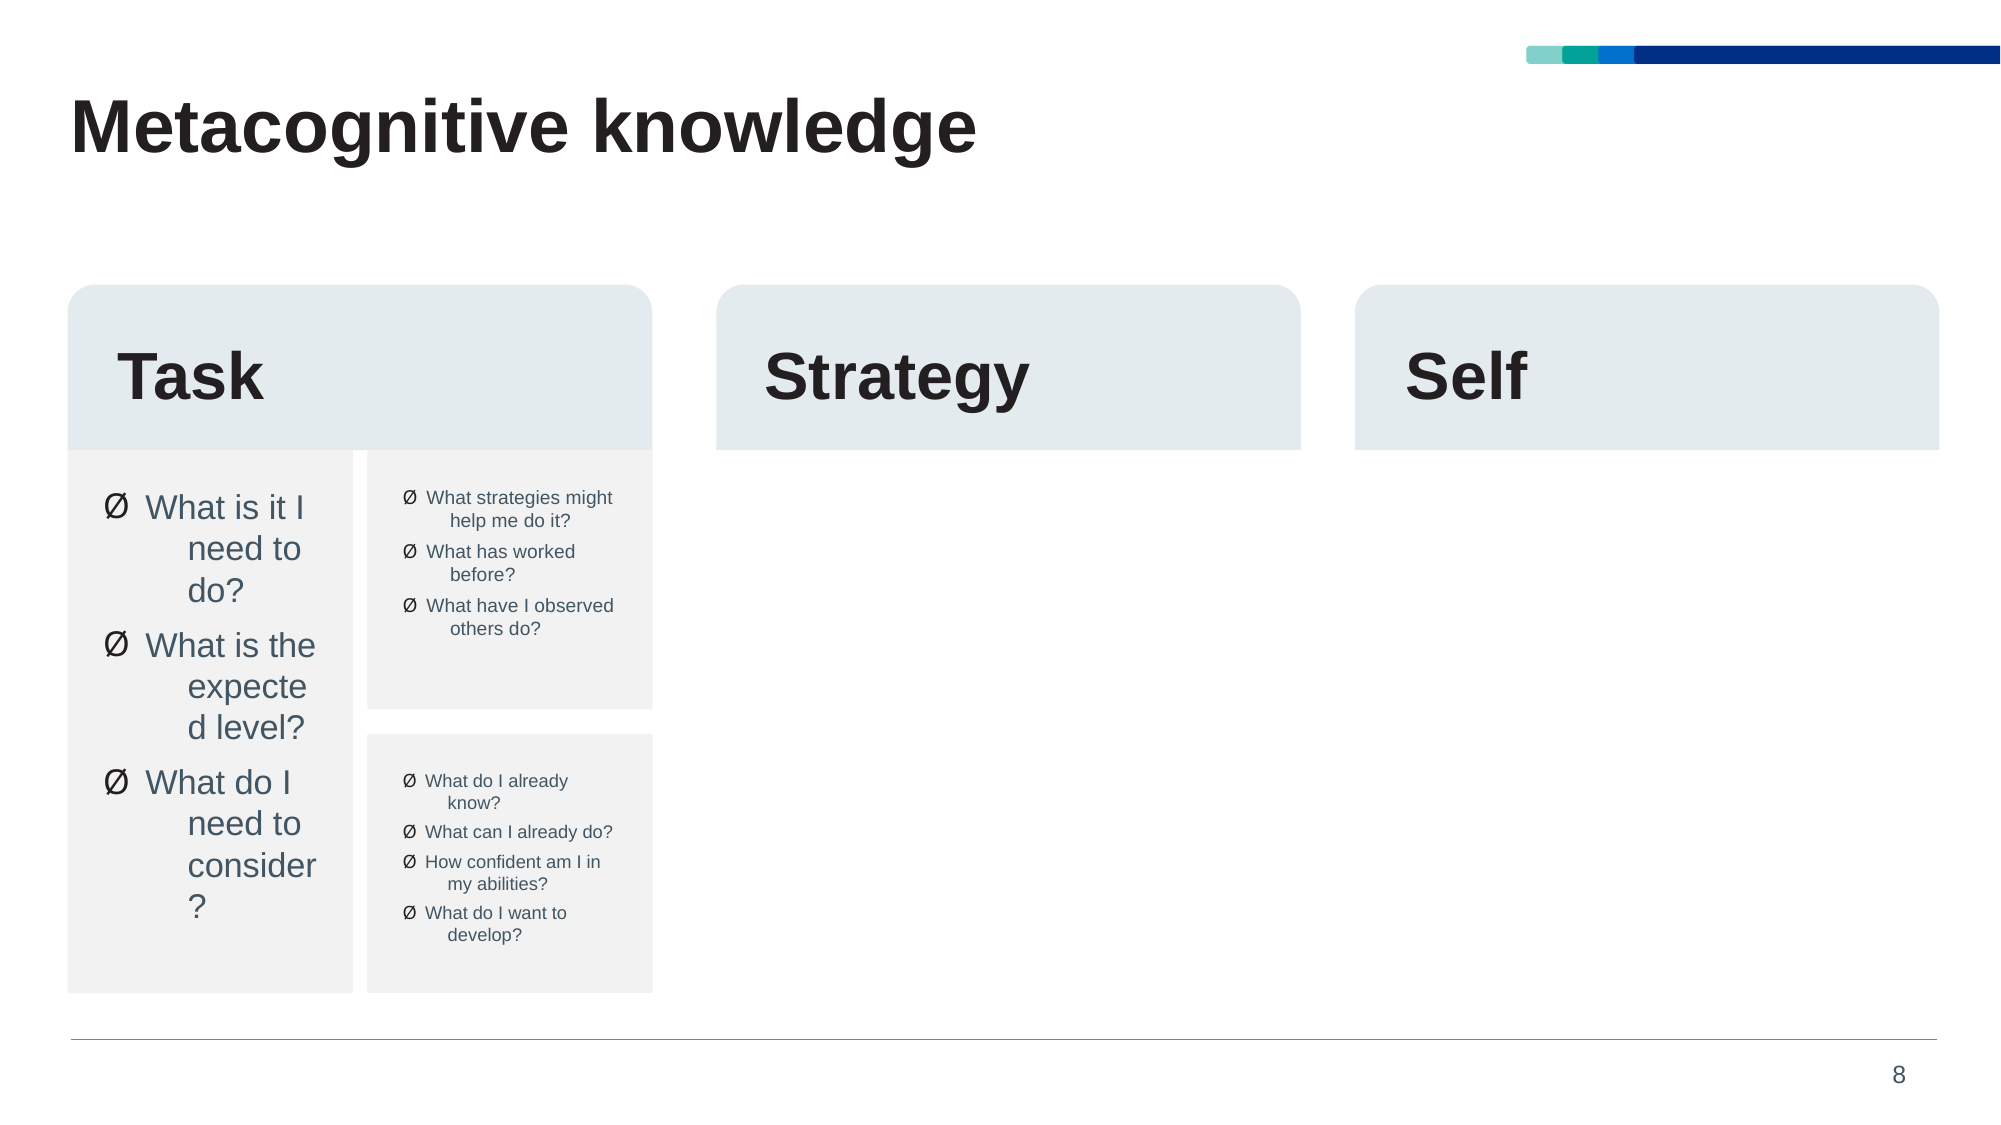

Metacognitive knowledge
Strategy
Self
Task
# What is it I need to do?
What is the expected level?
What do I need to consider?
What strategies might help me do it?
What has worked before?
What have I observed others do?
What do I already know?
What can I already do?
How confident am I in my abilities?
What do I want to develop?